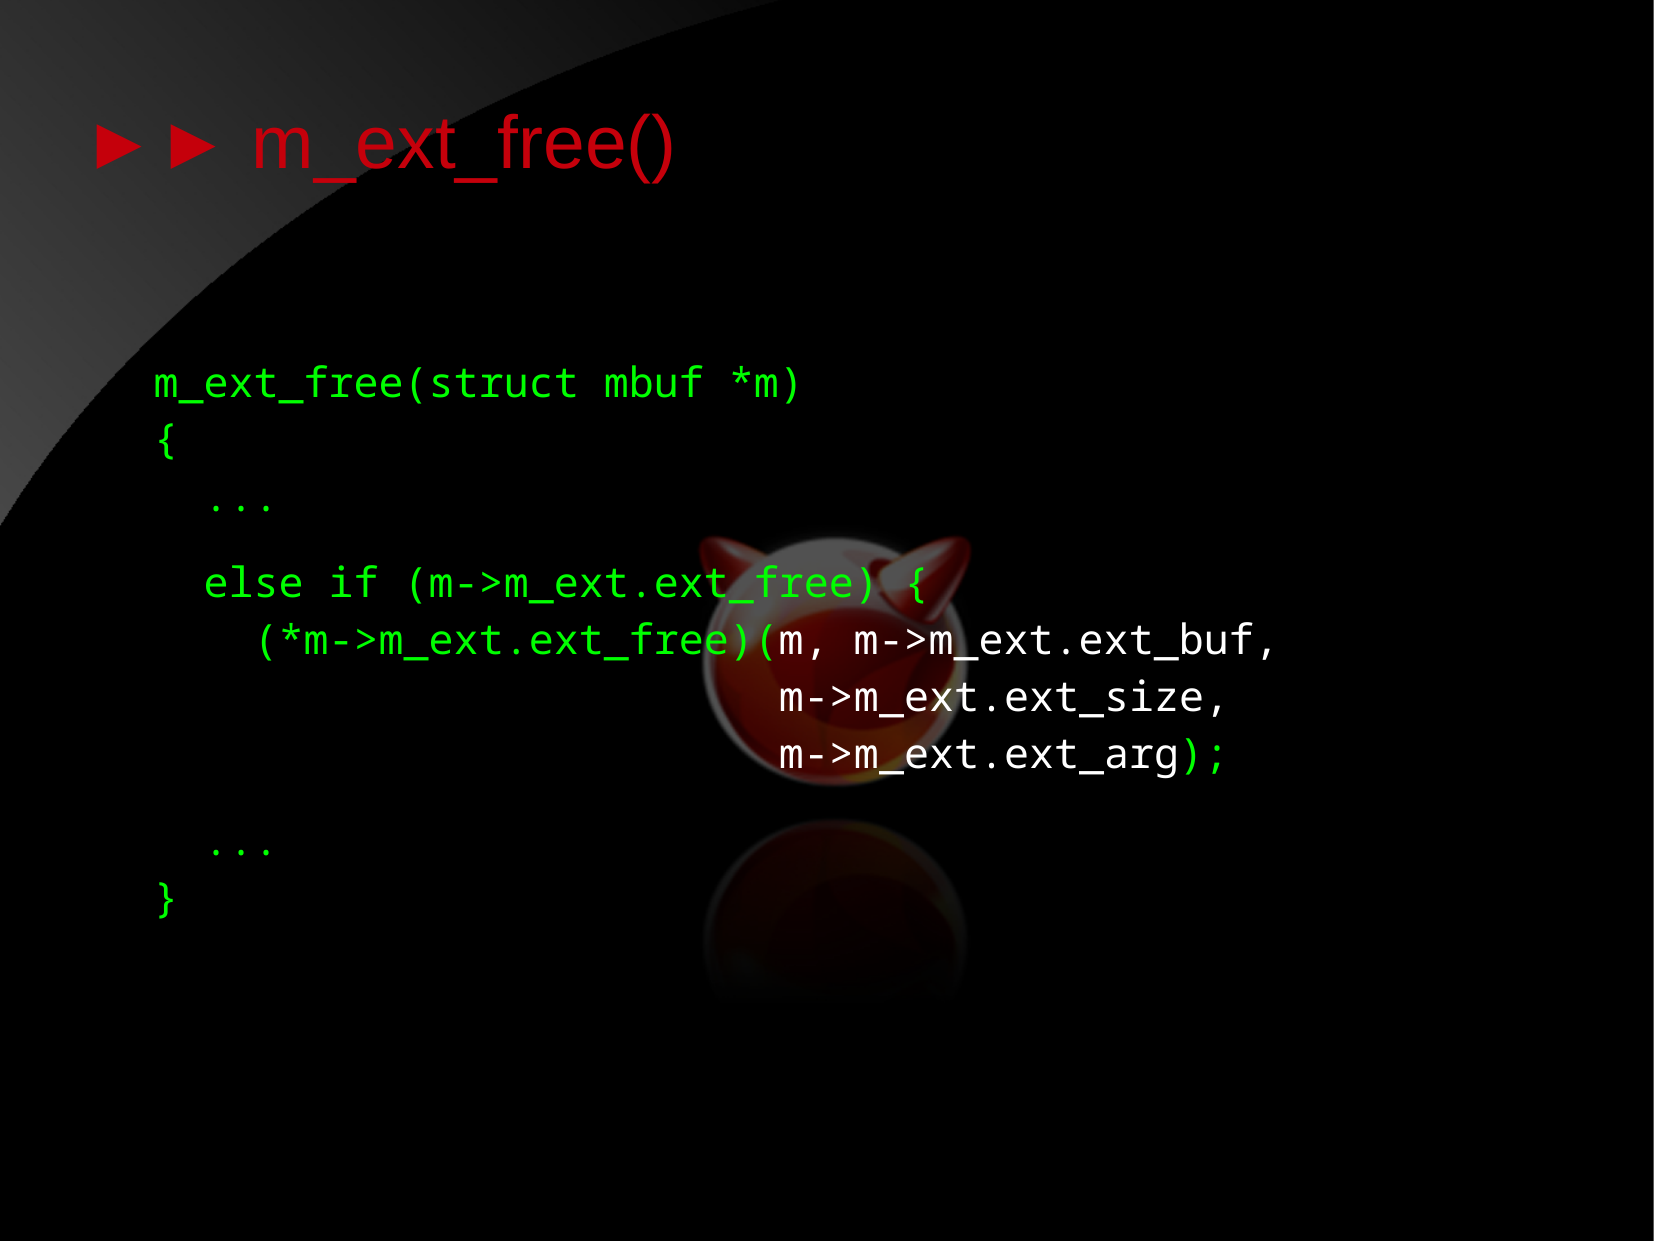

# ►► m_ext_free()
m_ext_free(struct mbuf *m)
{
 ...
 else if (m->m_ext.ext_free) {
 (*m->m_ext.ext_free)(m, m->m_ext.ext_buf,
 m->m_ext.ext_size,
 m->m_ext.ext_arg);
 ...
}